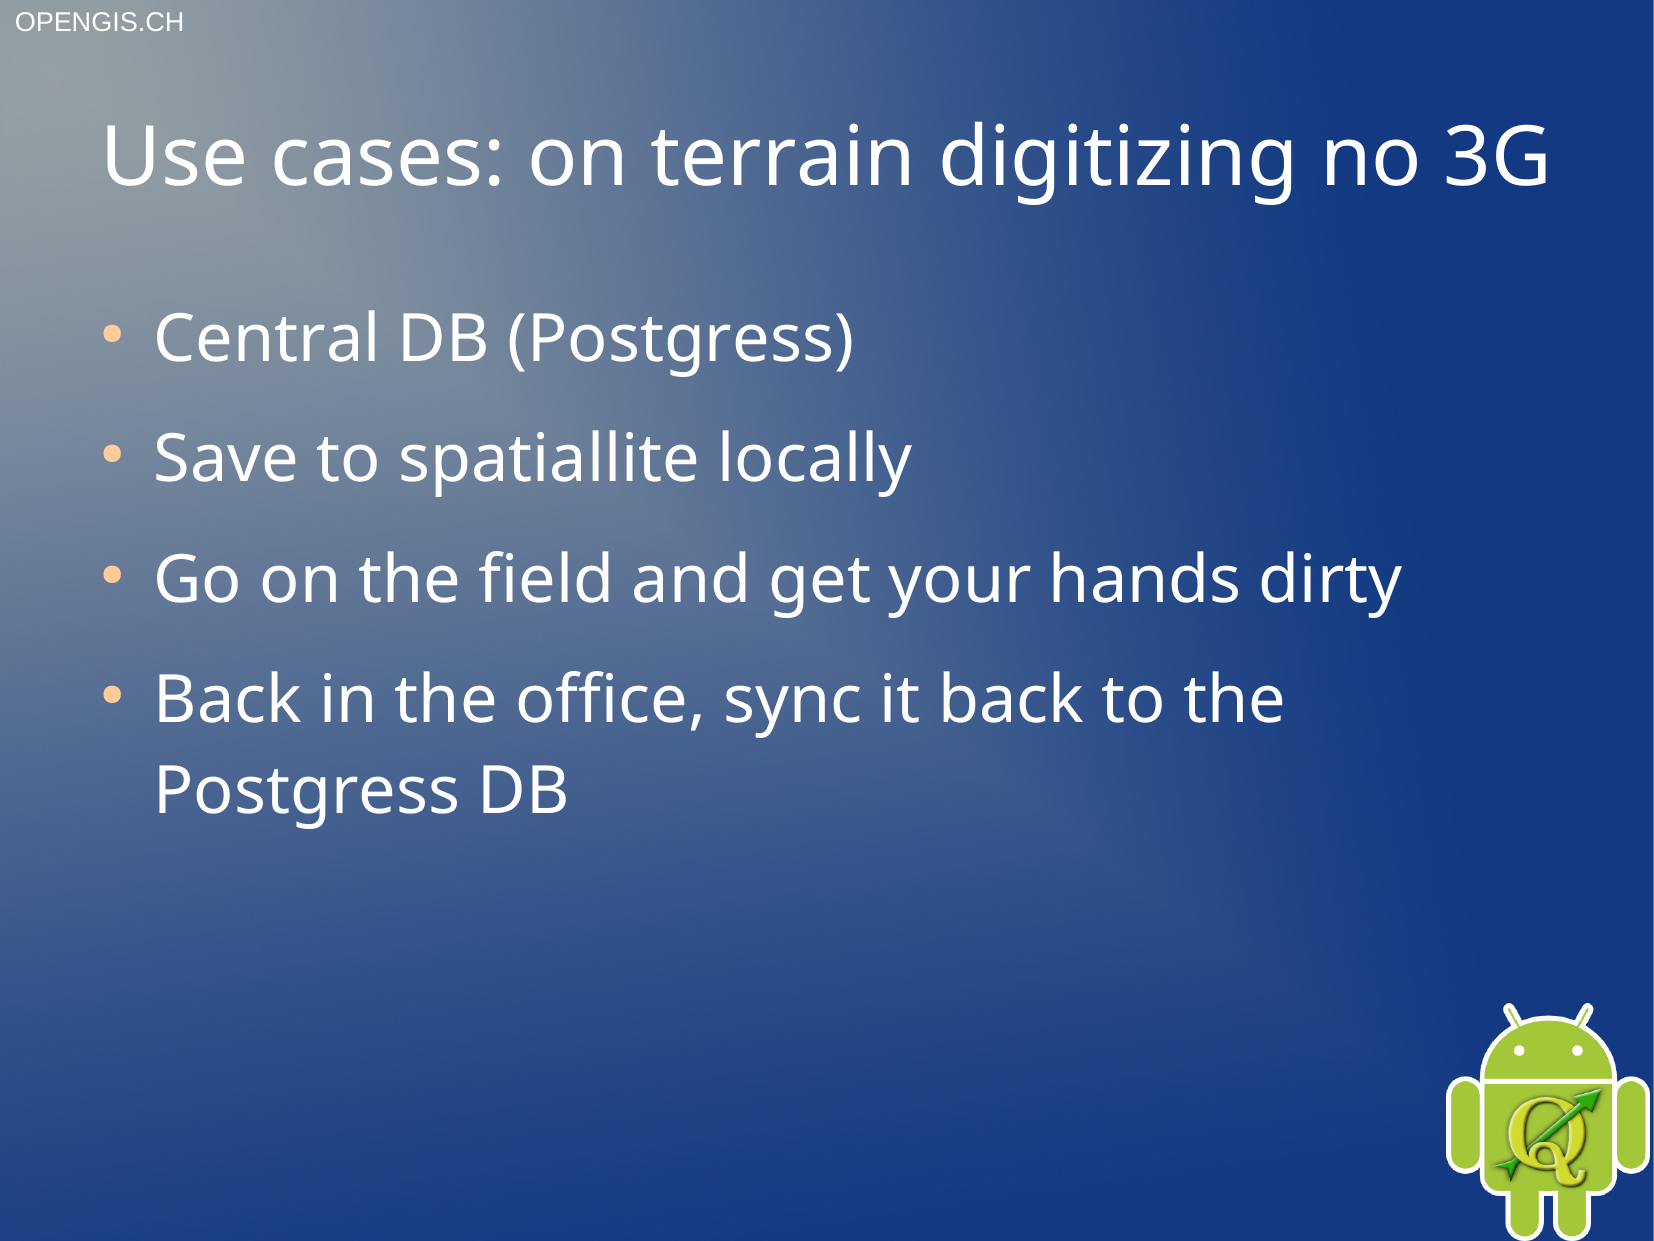

# Use cases: on terrain digitizing no 3G
Central DB (Postgress)
Save to spatiallite locally
Go on the field and get your hands dirty
Back in the office, sync it back to the Postgress DB